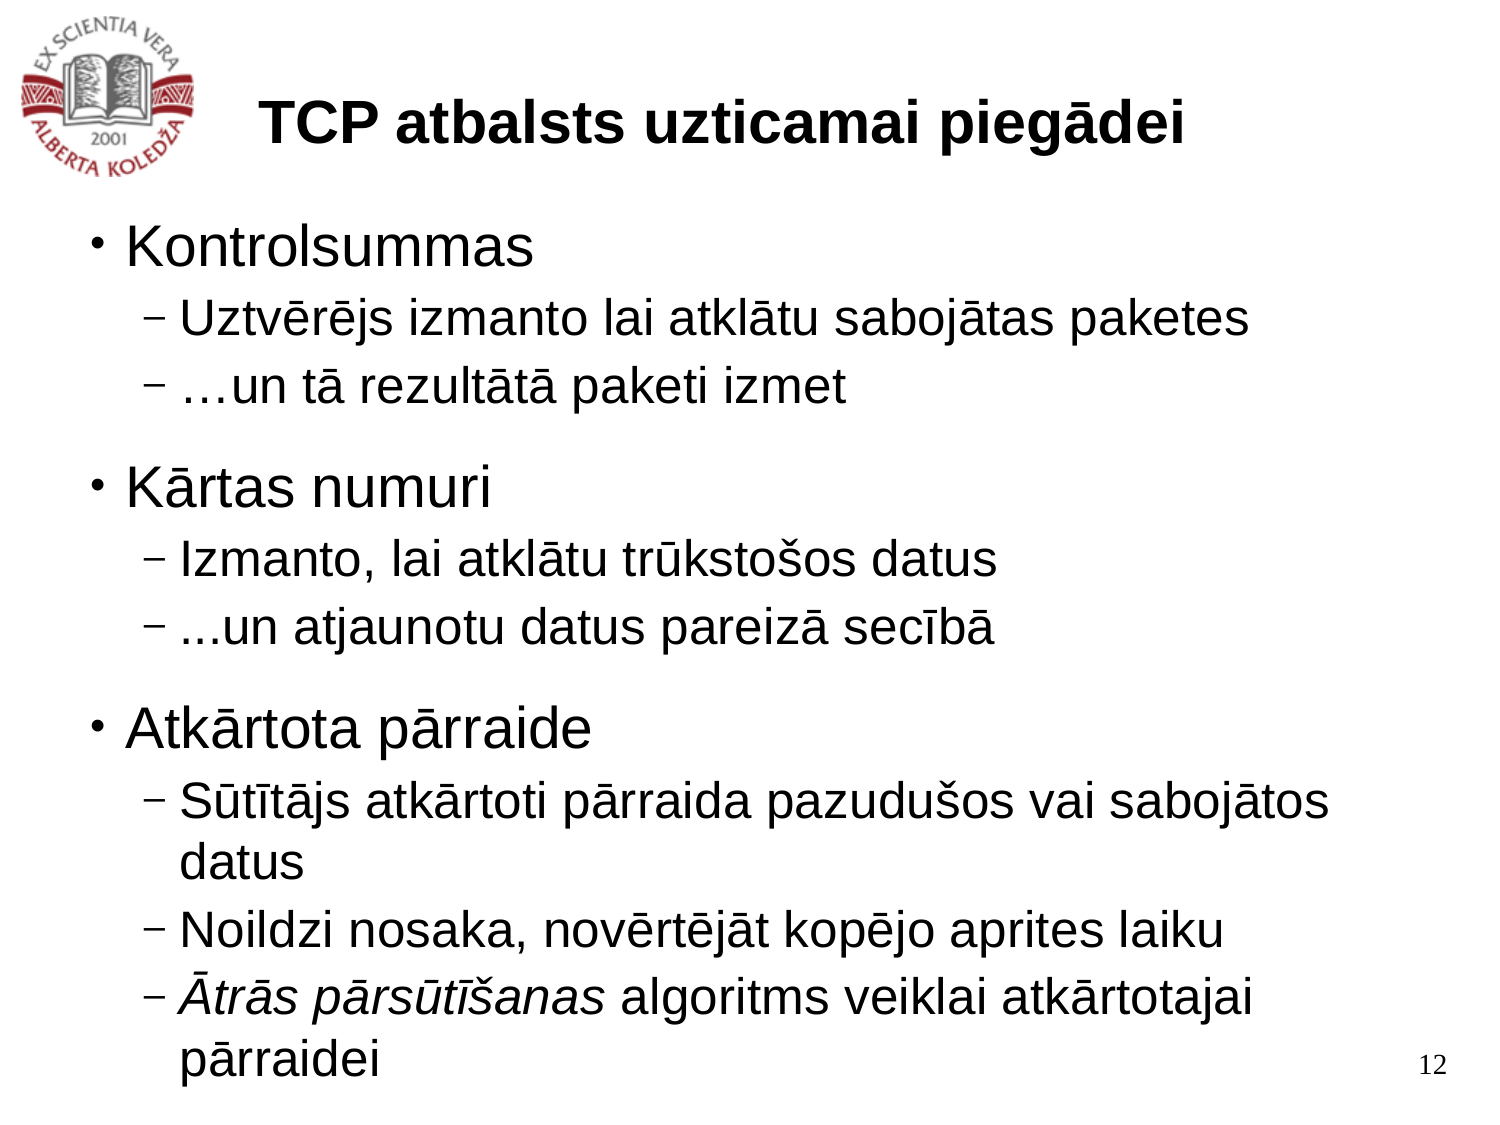

# TCP atbalsts uzticamai piegādei
Kontrolsummas
Uztvērējs izmanto lai atklātu sabojātas paketes
…un tā rezultātā paketi izmet
Kārtas numuri
Izmanto, lai atklātu trūkstošos datus
...un atjaunotu datus pareizā secībā
Atkārtota pārraide
Sūtītājs atkārtoti pārraida pazudušos vai sabojātos datus
Noildzi nosaka, novērtējāt kopējo aprites laiku
Ātrās pārsūtīšanas algoritms veiklai atkārtotajai pārraidei
11